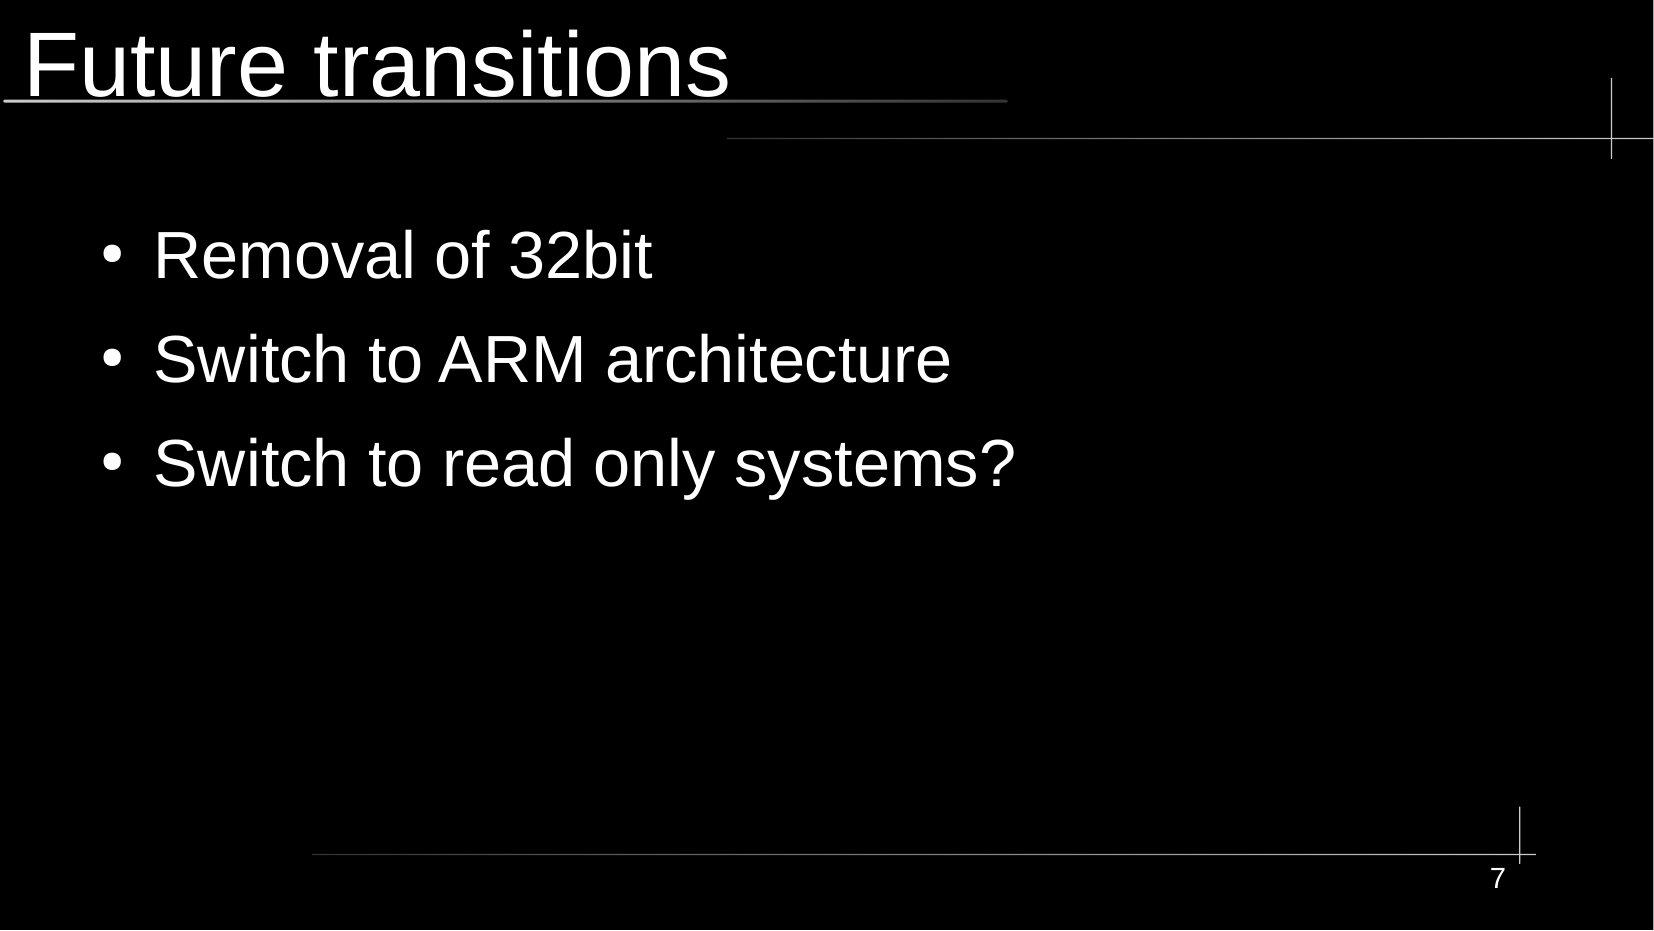

# Future transitions
Removal of 32bit
Switch to ARM architecture
Switch to read only systems?
7